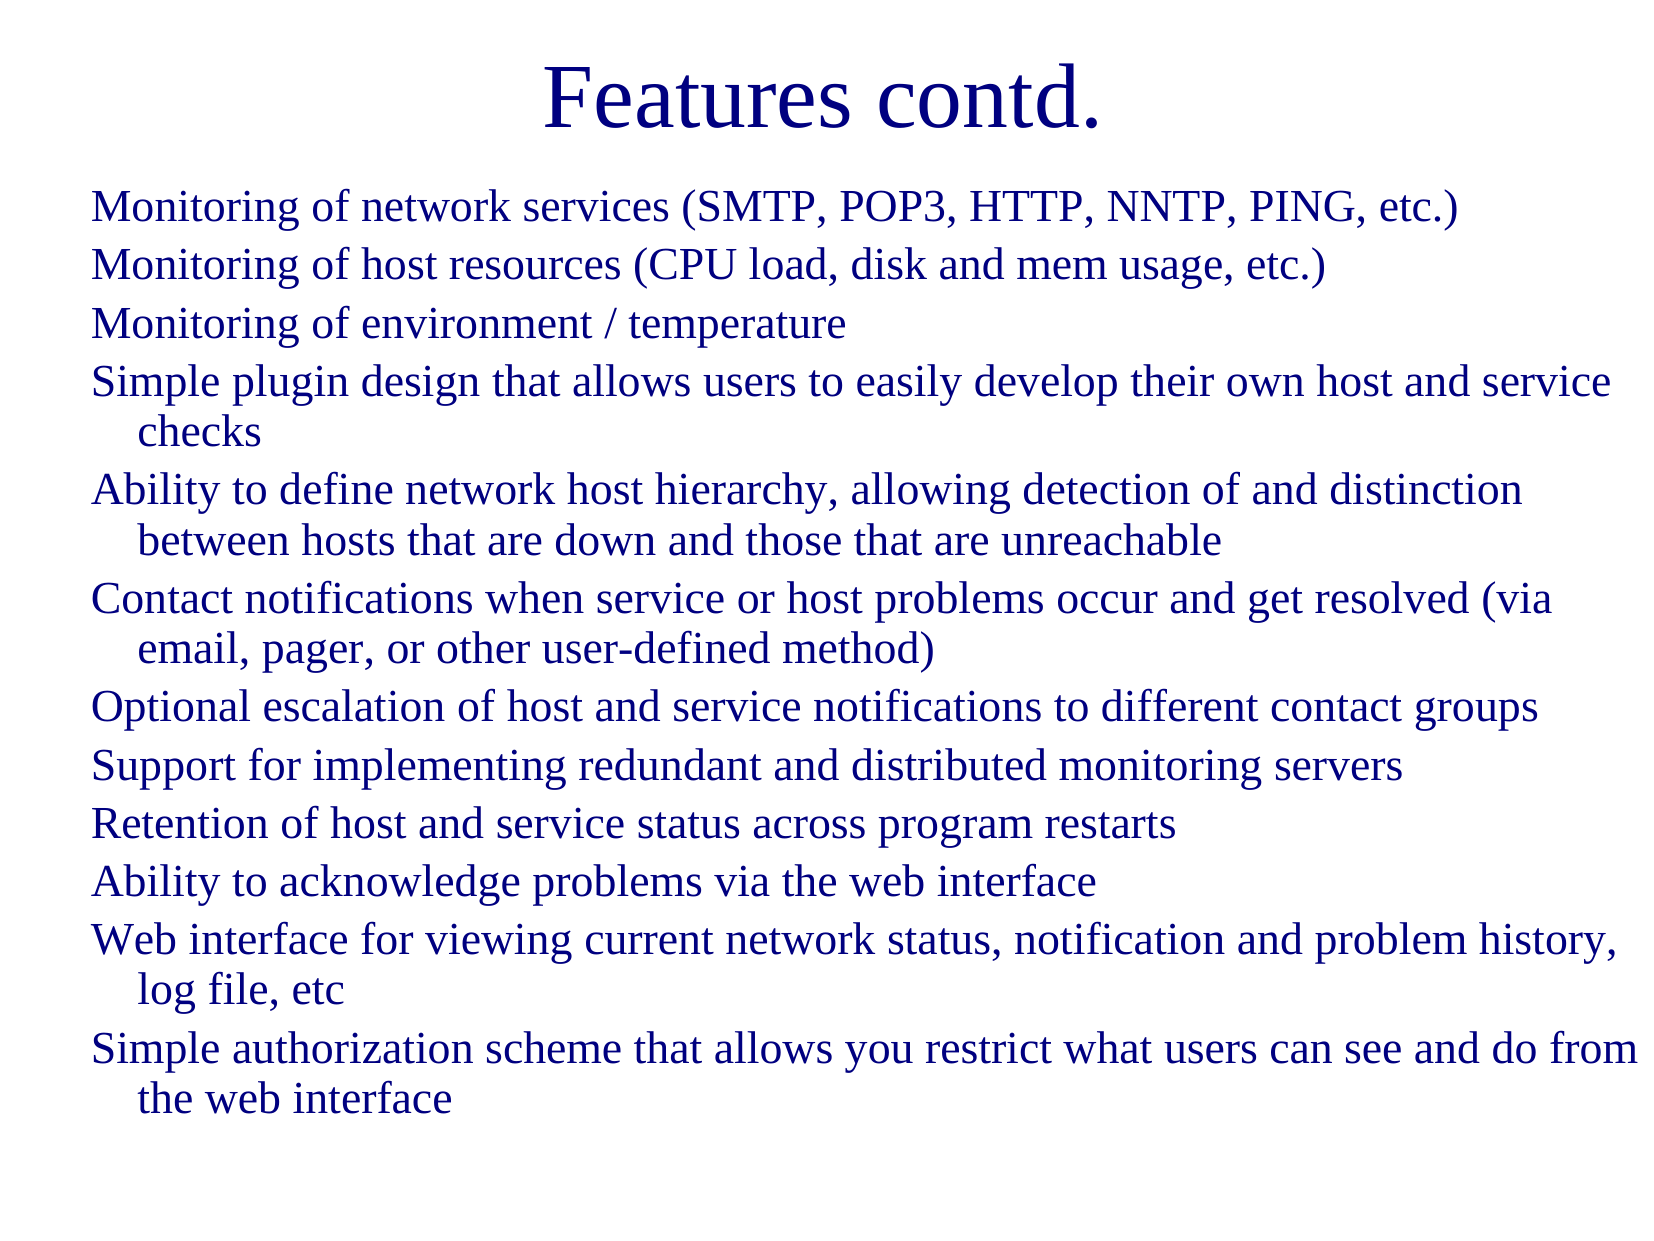

# Features contd.
Monitoring of network services (SMTP, POP3, HTTP, NNTP, PING, etc.)
Monitoring of host resources (CPU load, disk and mem usage, etc.)
Monitoring of environment / temperature
Simple plugin design that allows users to easily develop their own host and service checks
Ability to define network host hierarchy, allowing detection of and distinction between hosts that are down and those that are unreachable
Contact notifications when service or host problems occur and get resolved (via email, pager, or other user-defined method)
Optional escalation of host and service notifications to different contact groups
Support for implementing redundant and distributed monitoring servers
Retention of host and service status across program restarts
Ability to acknowledge problems via the web interface
Web interface for viewing current network status, notification and problem history, log file, etc
Simple authorization scheme that allows you restrict what users can see and do from the web interface